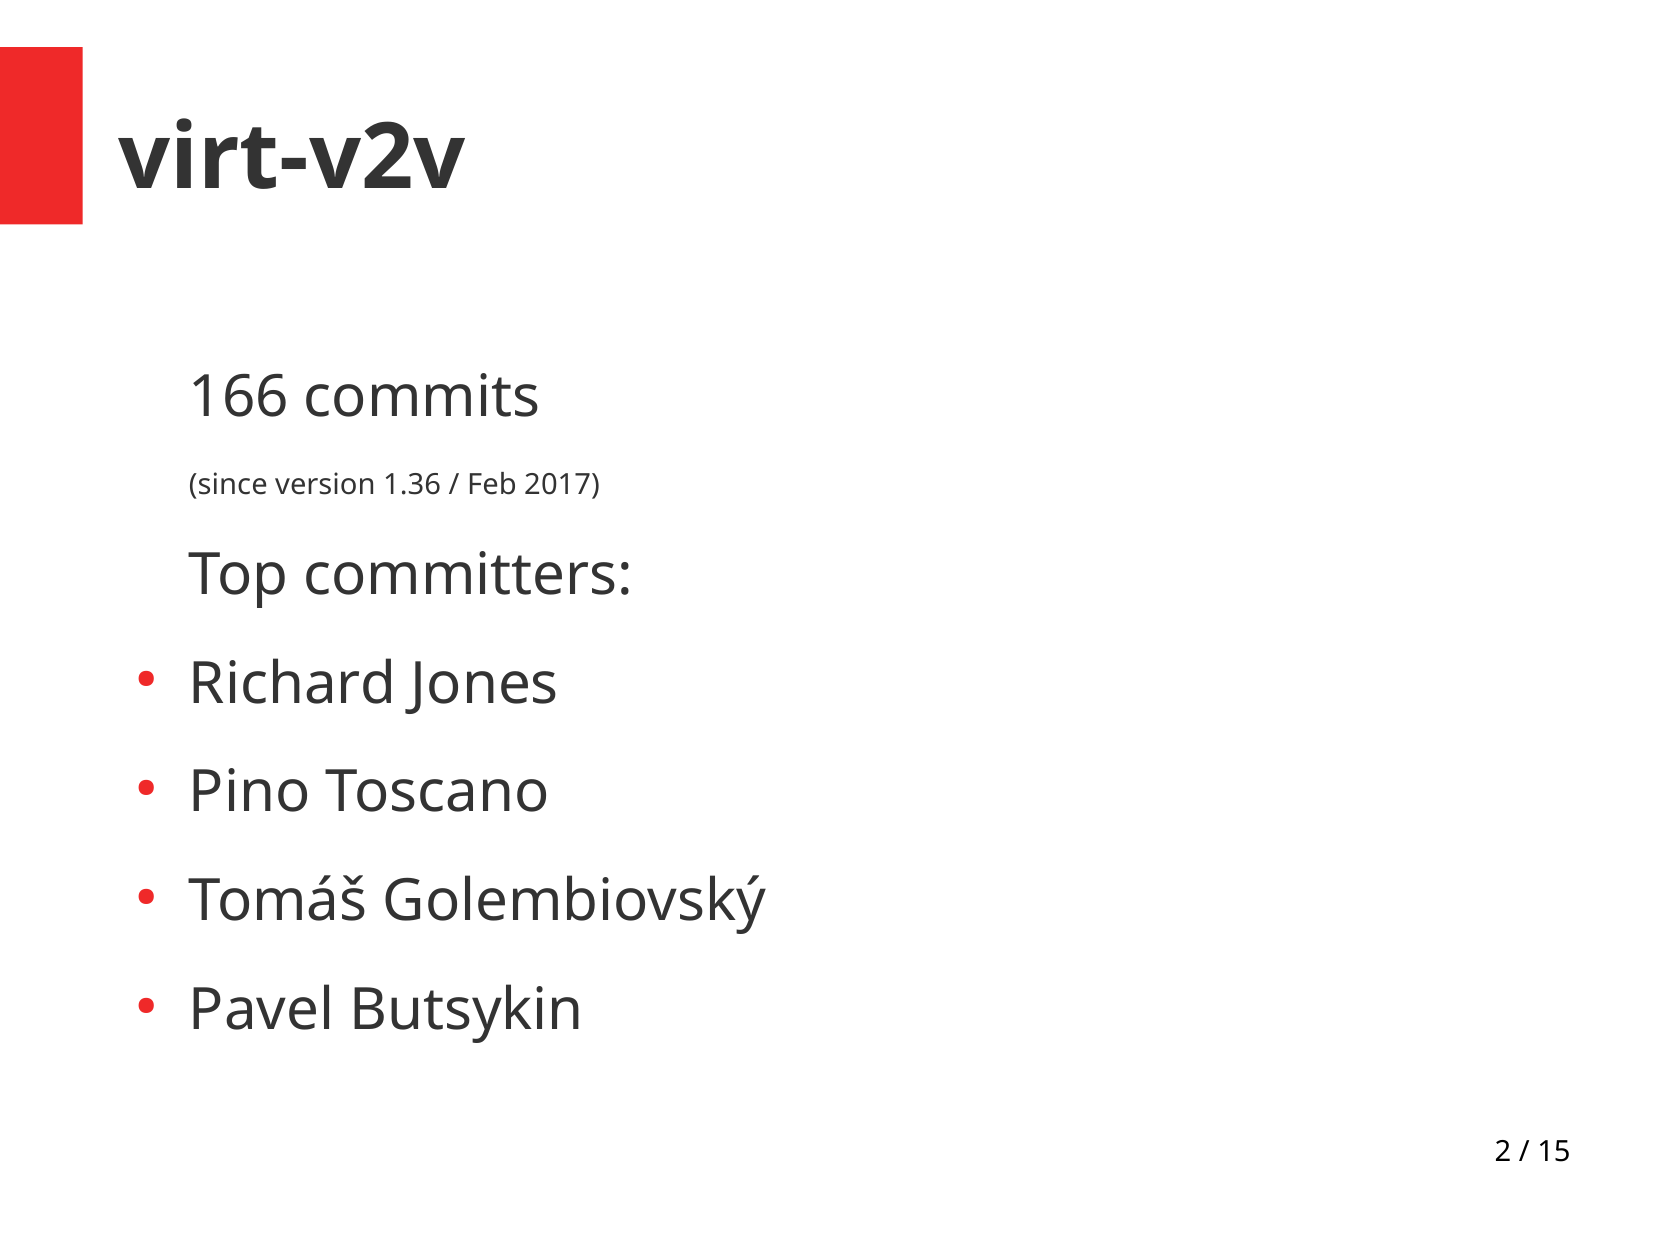

# virt-v2v
166 commits
(since version 1.36 / Feb 2017)
Top committers:
Richard Jones
Pino Toscano
Tomáš Golembiovský
Pavel Butsykin
2